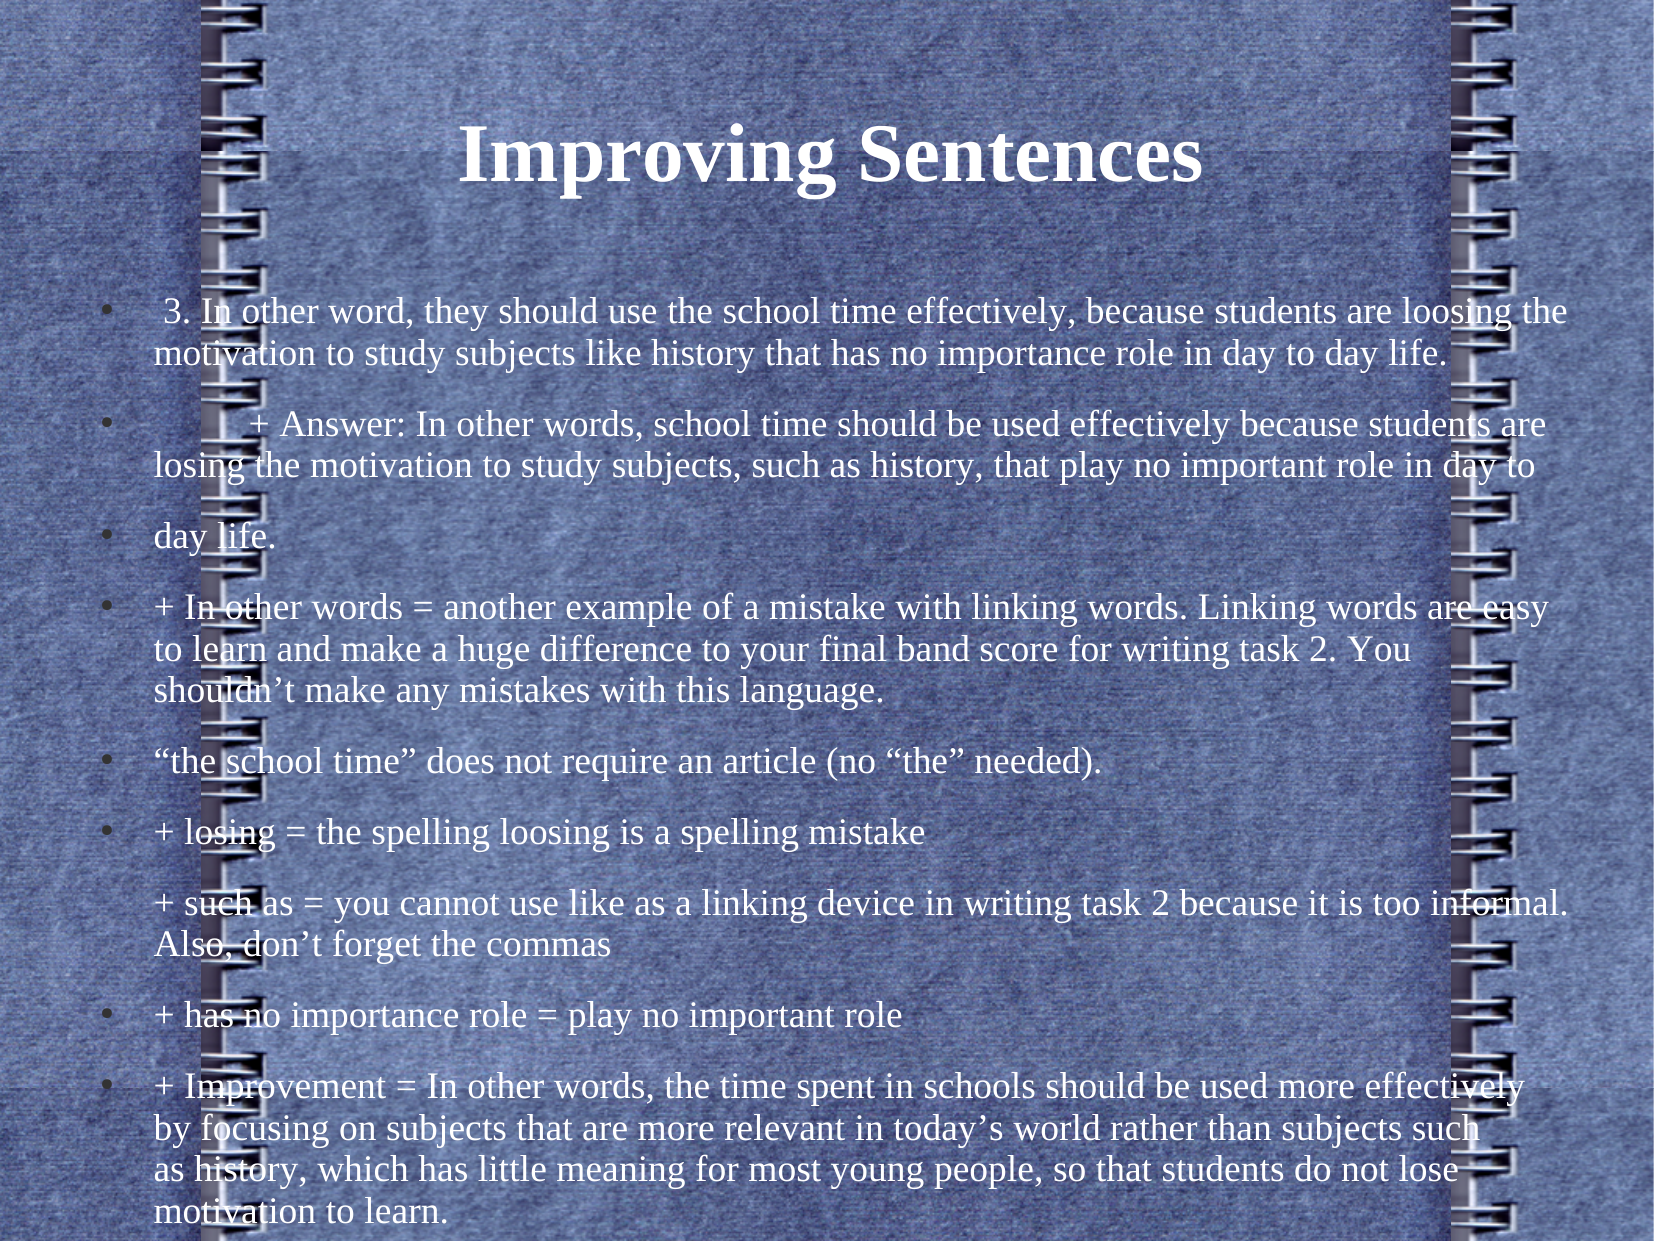

# Improving Sentences
 3. In other word, they should use the school time effectively, because students are loosing the motivation to study subjects like history that has no importance role in day to day life.
 + Answer: In other words, school time should be used effectively because students are losing the motivation to study subjects, such as history, that play no important role in day to
day life.
+ In other words = another example of a mistake with linking words. Linking words are easy to learn and make a huge difference to your final band score for writing task 2. You shouldn’t make any mistakes with this language.
“the school time” does not require an article (no “the” needed).
+ losing = the spelling loosing is a spelling mistake
+ such as = you cannot use like as a linking device in writing task 2 because it is too informal. Also, don’t forget the commas
+ has no importance role = play no important role
+ Improvement = In other words, the time spent in schools should be used more effectively by focusing on subjects that are more relevant in today’s world rather than subjects such as history, which has little meaning for most young people, so that students do not lose motivation to learn.